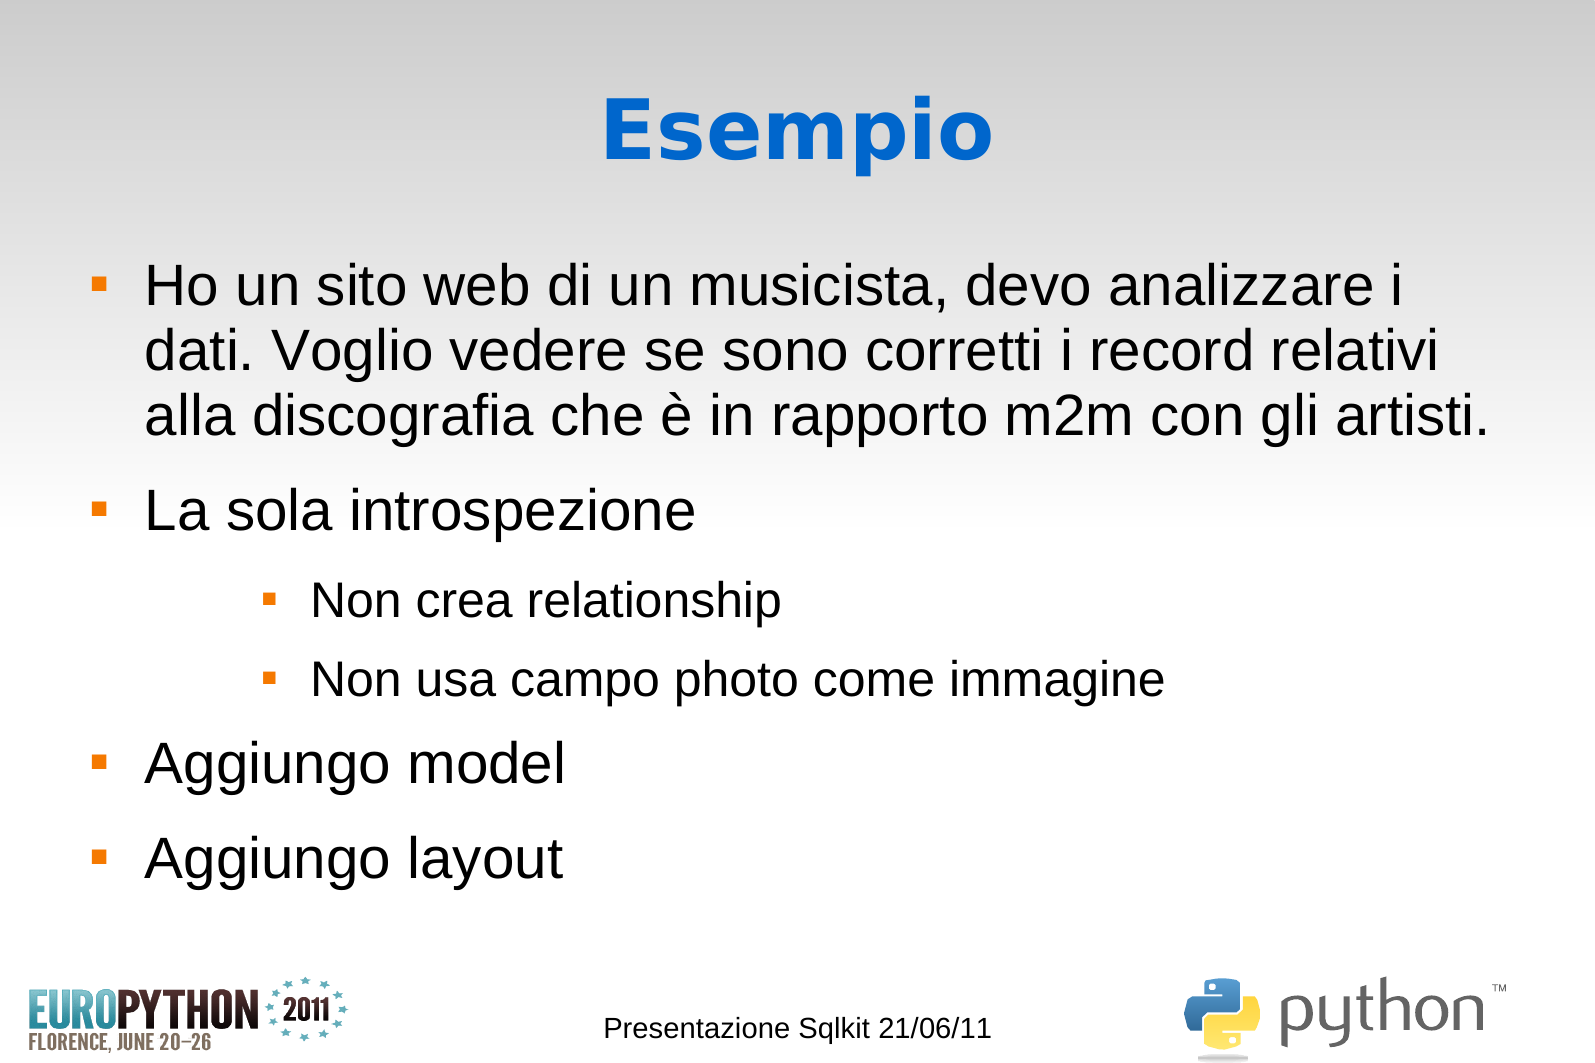

# Esempio
Ho un sito web di un musicista, devo analizzare i dati. Voglio vedere se sono corretti i record relativi alla discografia che è in rapporto m2m con gli artisti.
La sola introspezione
Non crea relationship
Non usa campo photo come immagine
Aggiungo model
Aggiungo layout